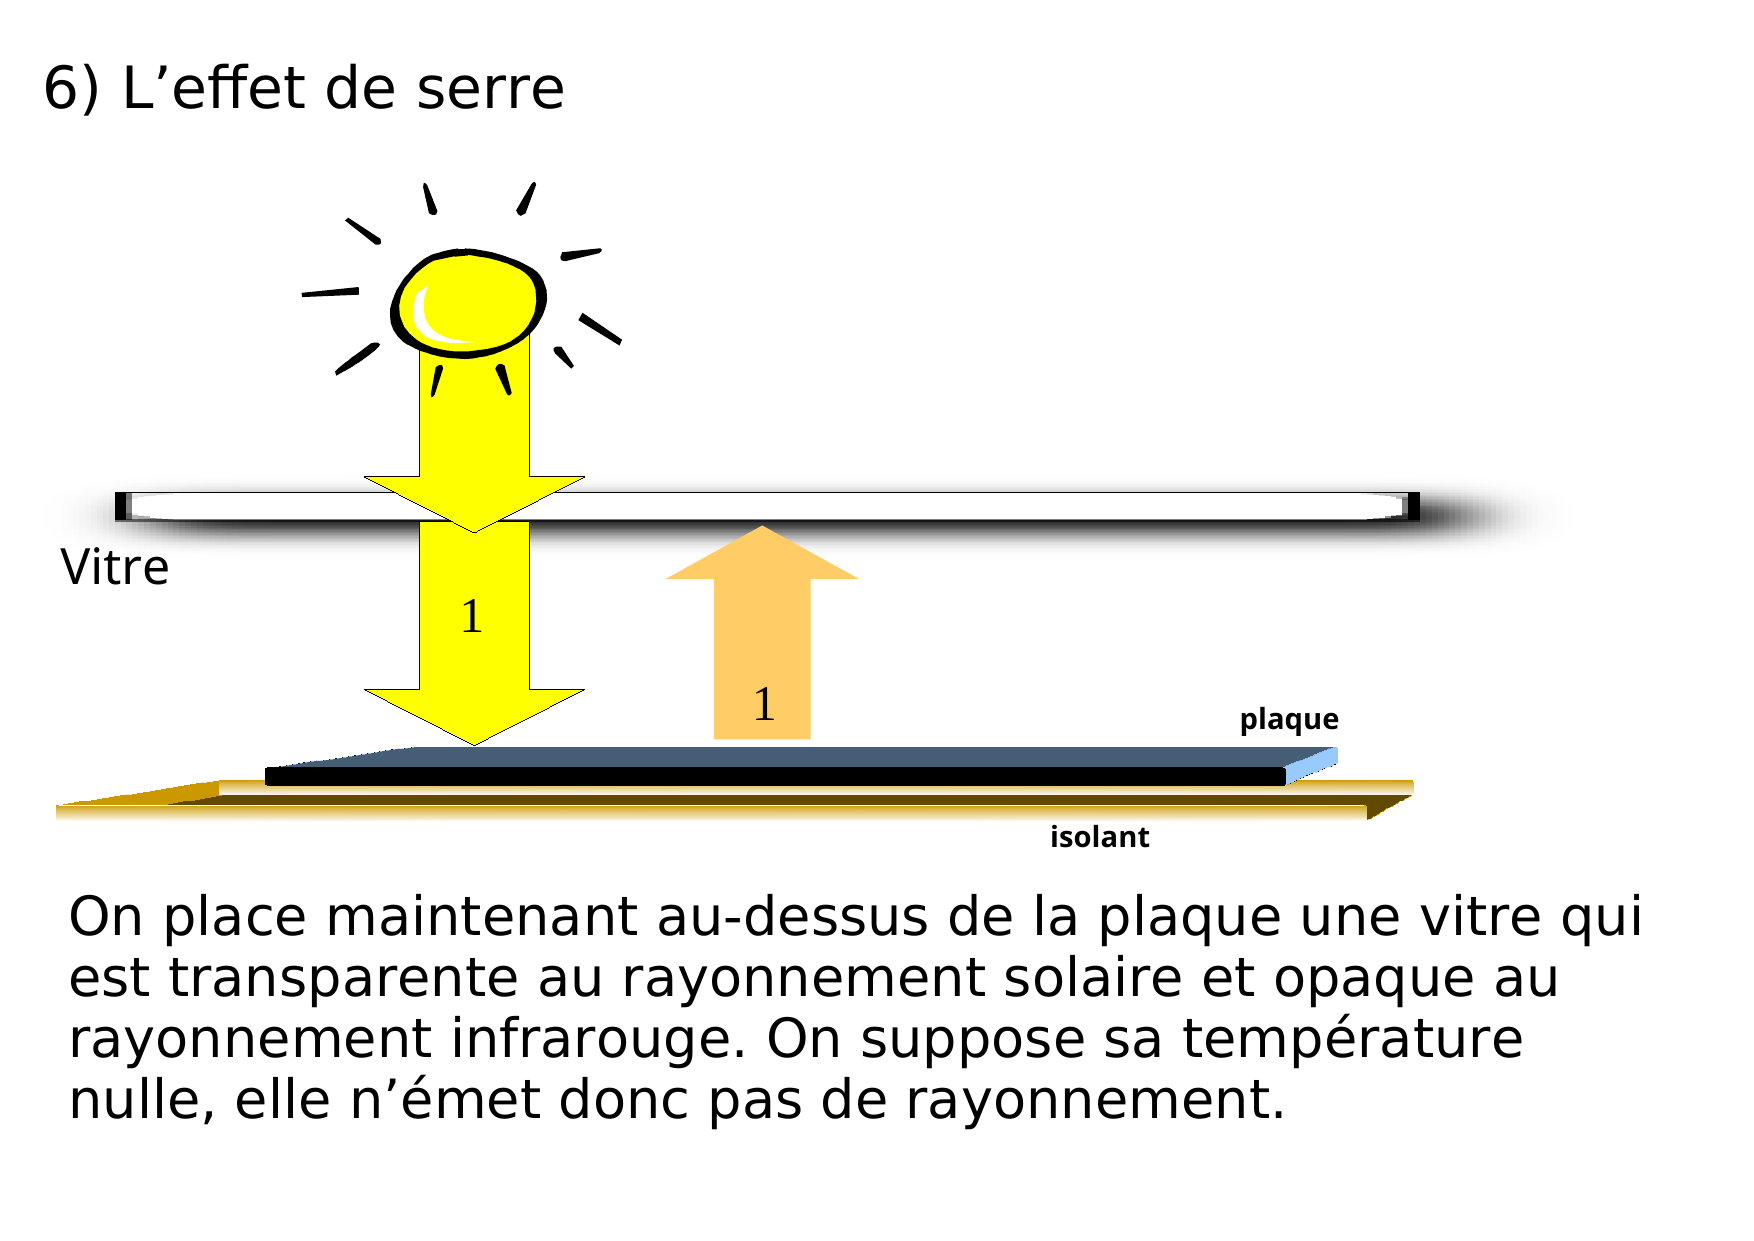

6) L’effet de serre
1
Vitre
1
plaque
isolant
On place maintenant au-dessus de la plaque une vitre qui est transparente au rayonnement solaire et opaque au rayonnement infrarouge. On suppose sa température nulle, elle n’émet donc pas de rayonnement.